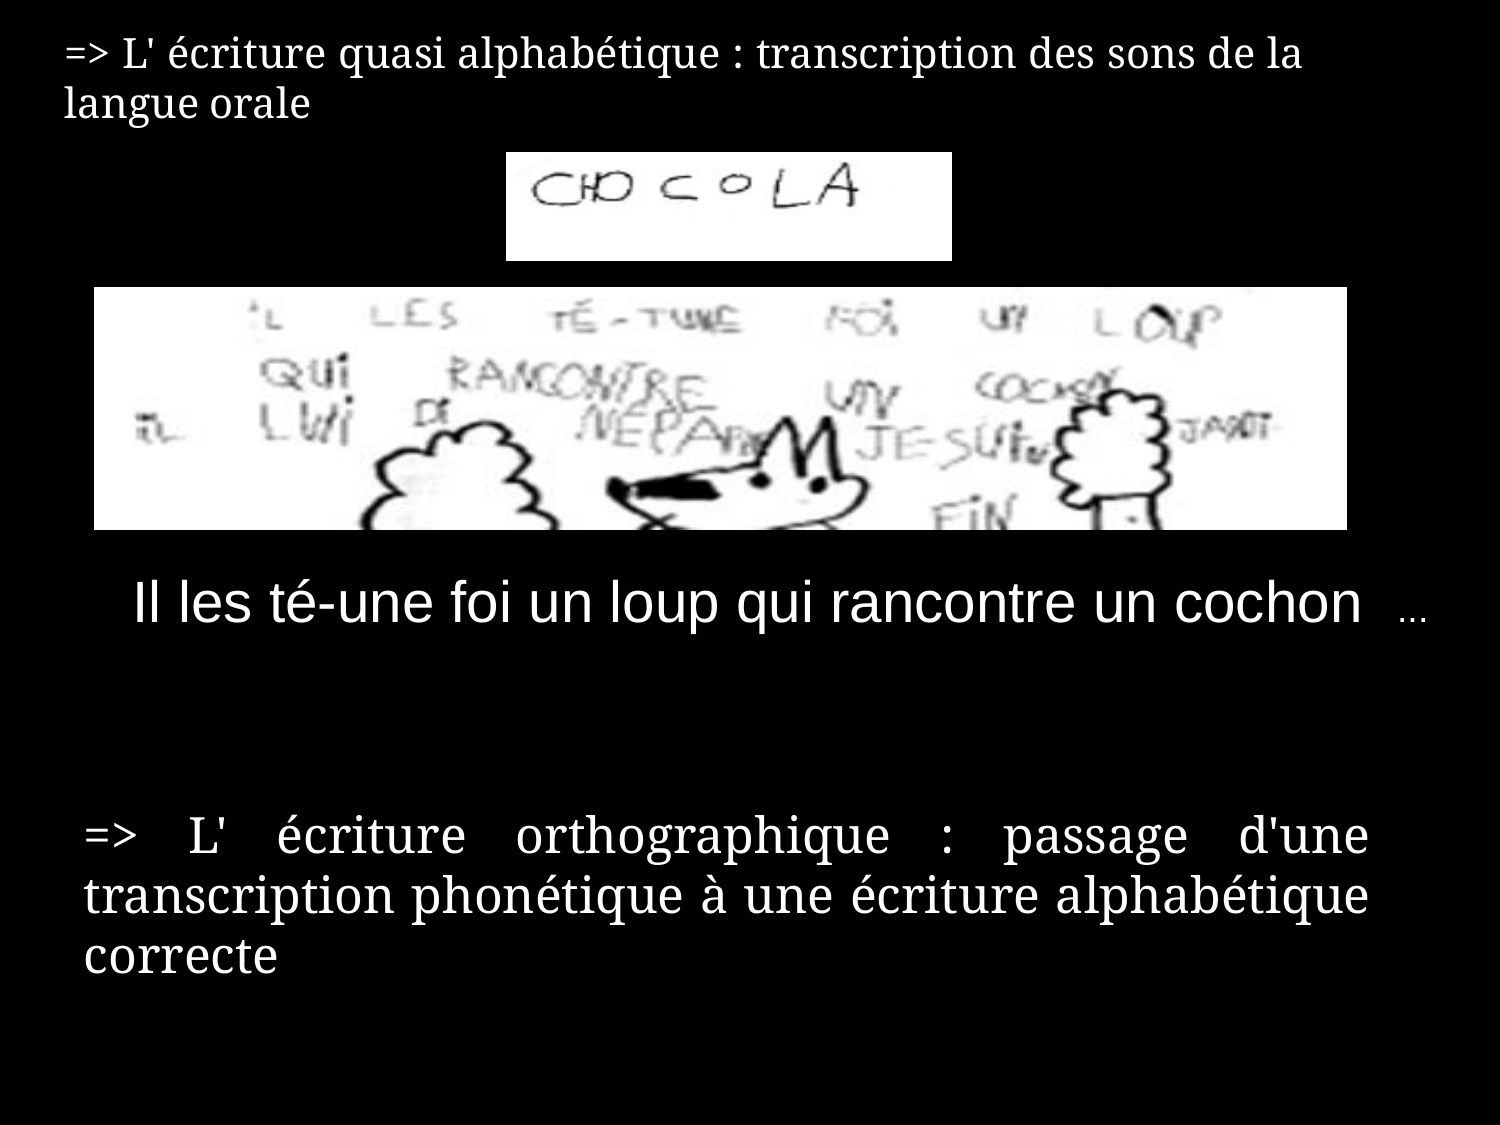

=> L' écriture quasi alphabétique : transcription des sons de la langue orale
Il les té-une foi un loup qui rancontre un cochon ...
=> L' écriture orthographique : passage d'une transcription phonétique à une écriture alphabétique correcte